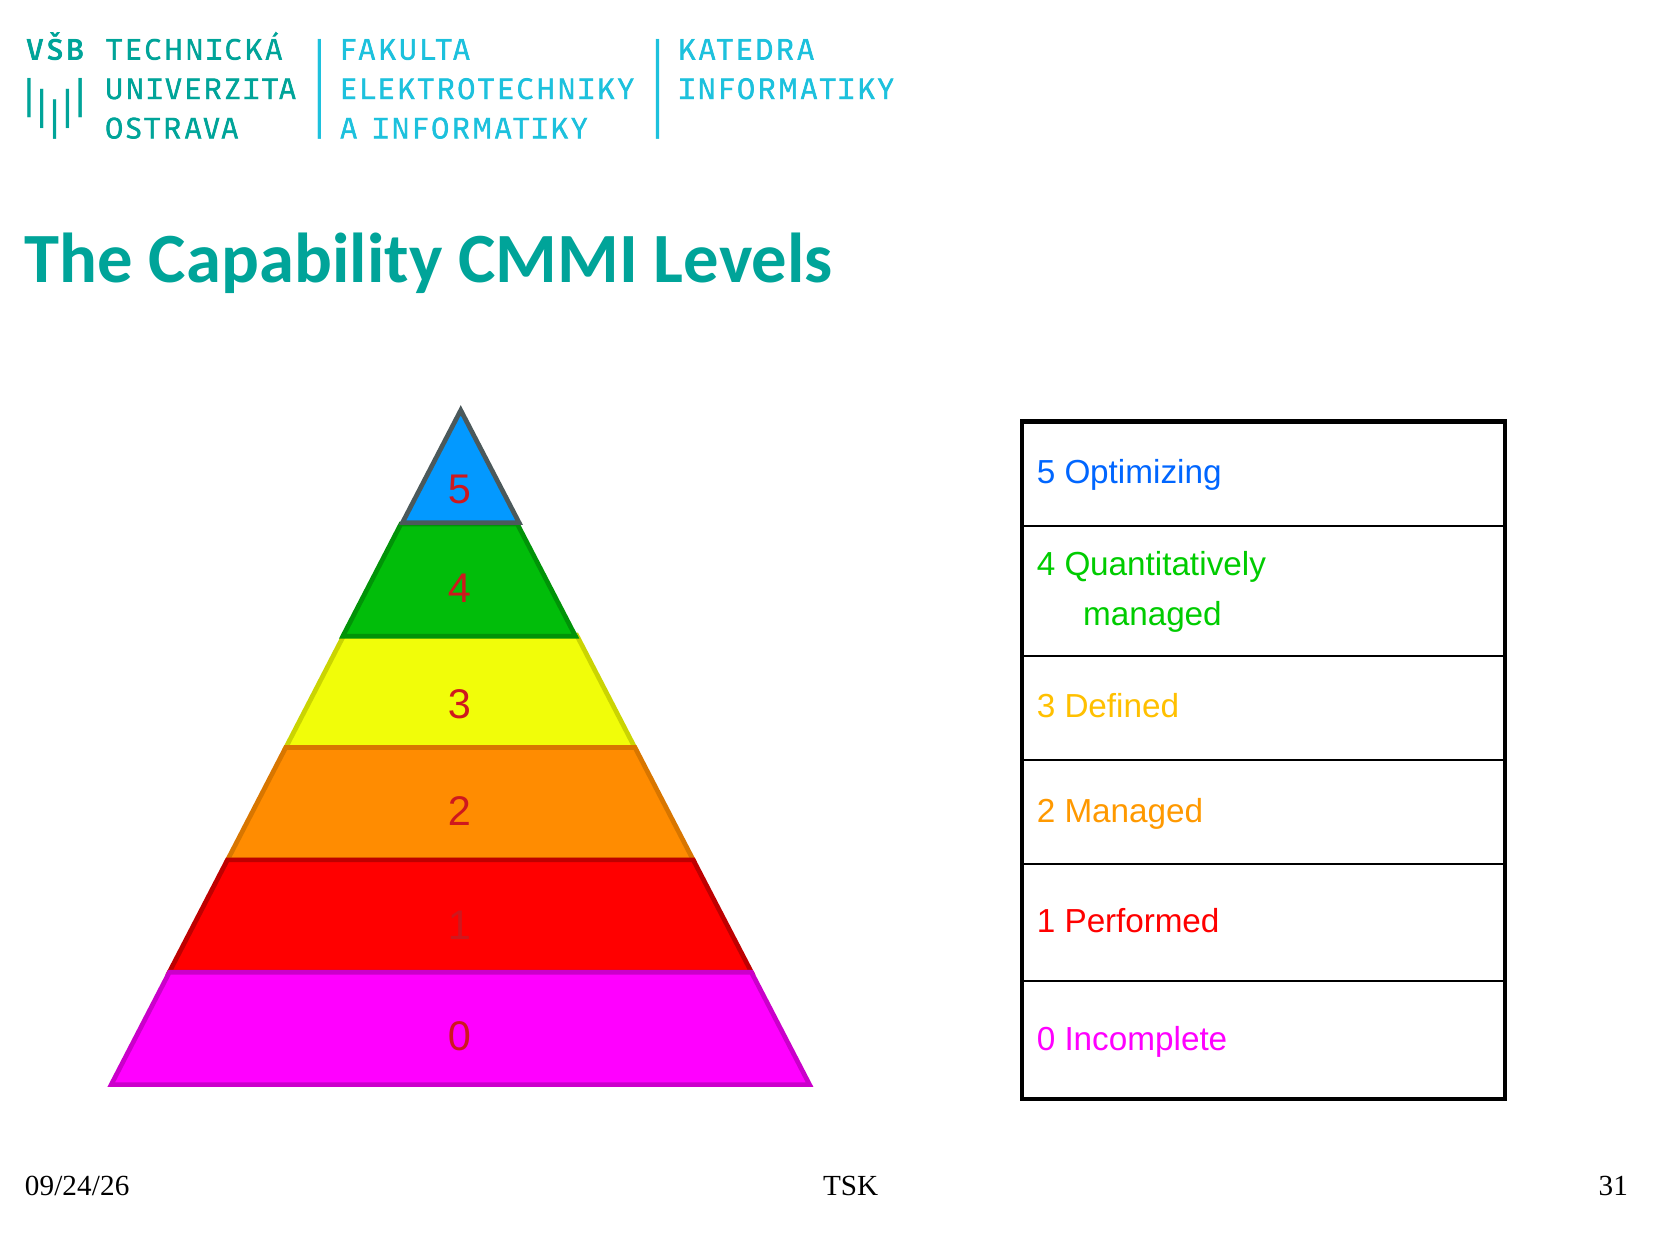

# The Capability CMMI Levels
| 5 Optimizing |
| --- |
| 4 Quantitatively managed |
| 3 Defined |
| 2 Managed |
| 1 Performed |
| 0 Incomplete |
5
4
3
2
1
0
TSK
31